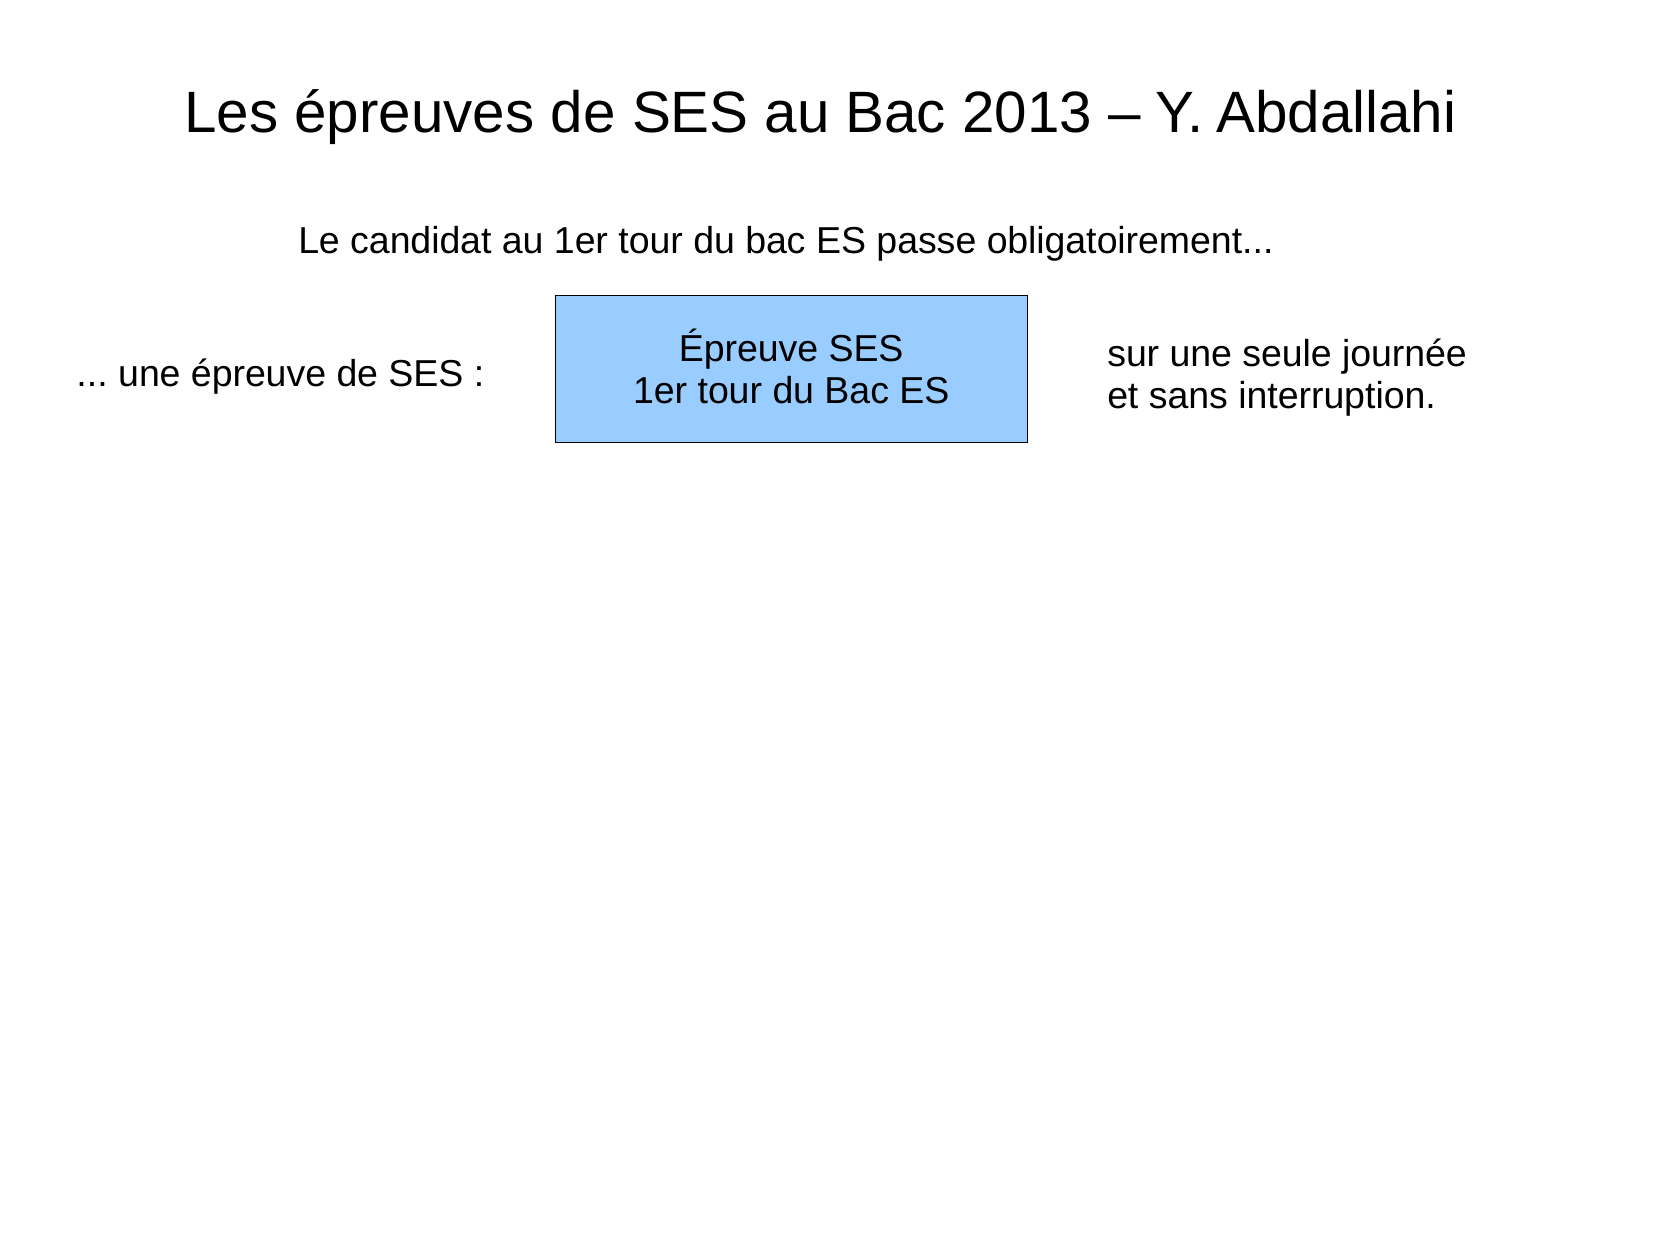

# Les épreuves de SES au Bac 2013 – Y. Abdallahi
Le candidat au 1er tour du bac ES passe obligatoirement...
Épreuve SES
1er tour du Bac ES
sur une seule journée
et sans interruption.
... une épreuve de SES :